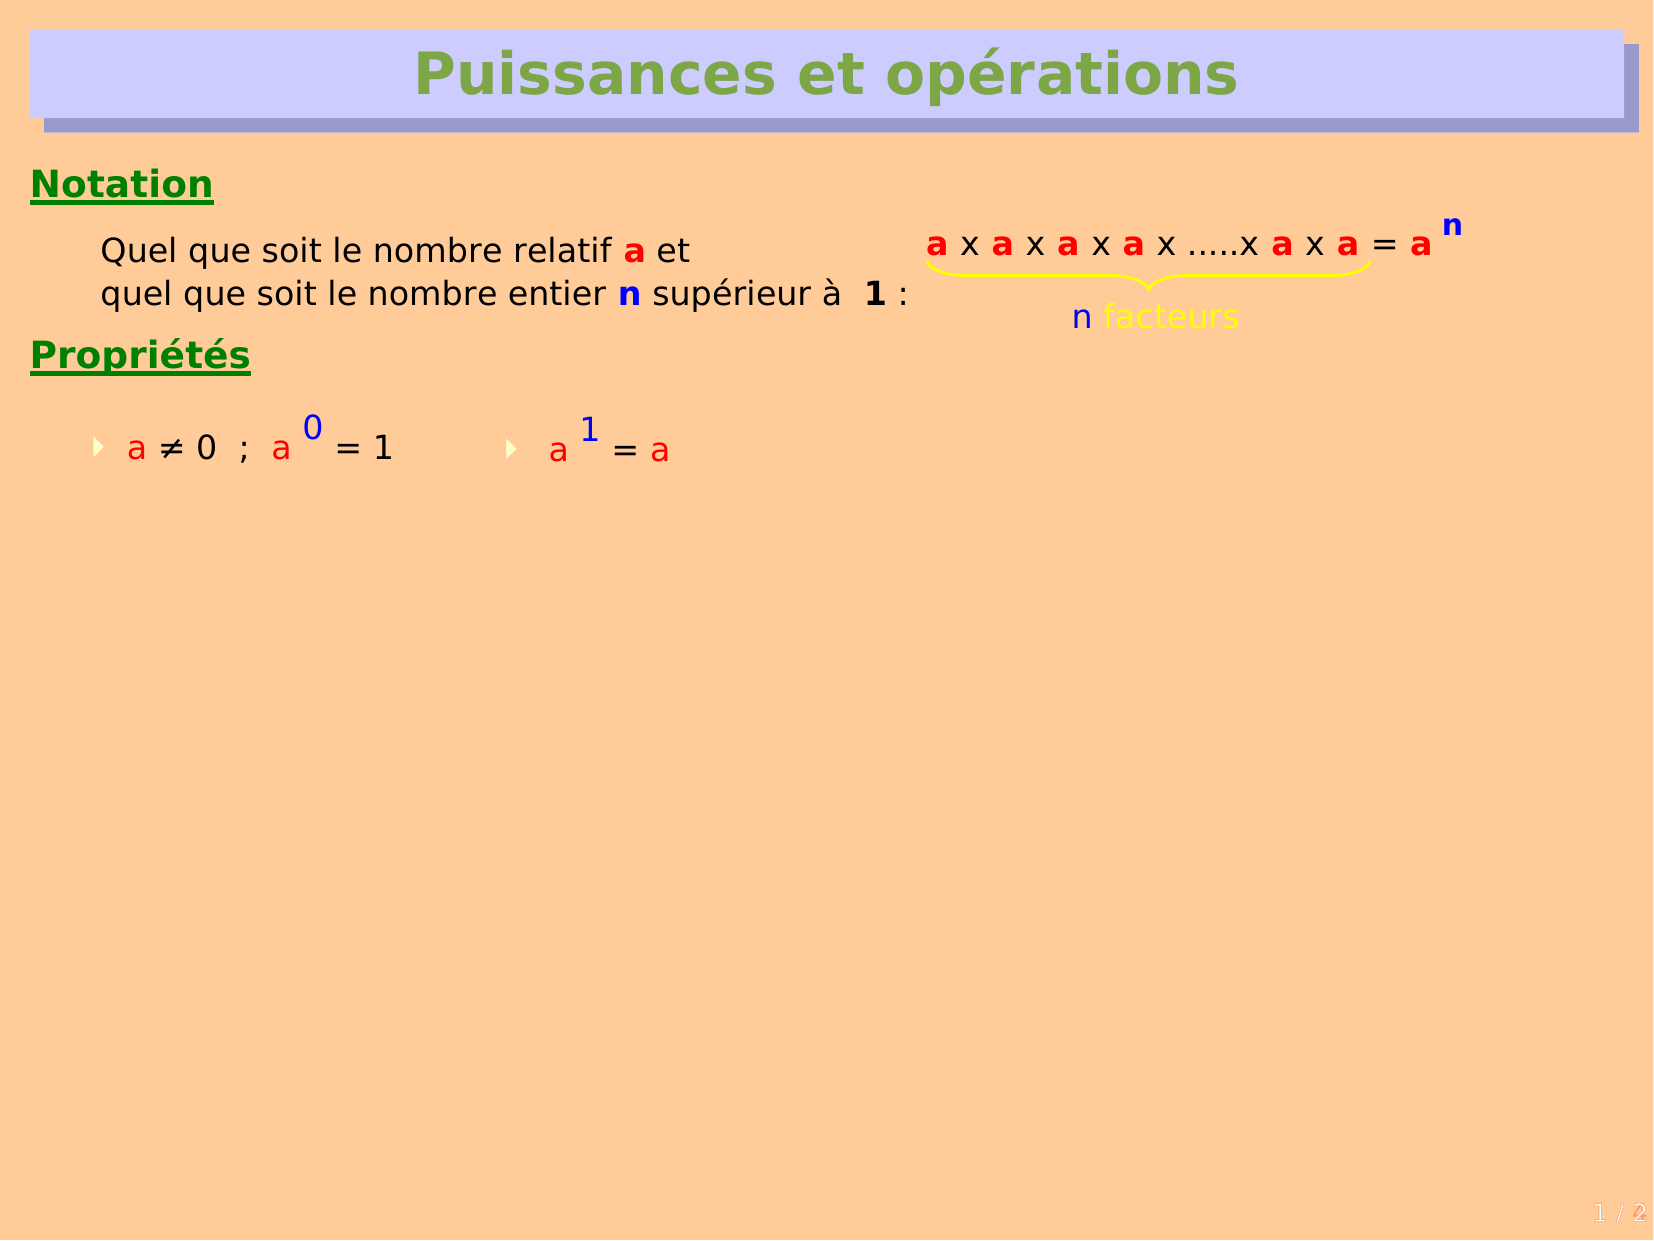

# Puissances et opérations
Notation
a x a x a x a x .....x a x a = a n
Quel que soit le nombre relatif a et
n facteurs
quel que soit le nombre entier n supérieur à 1 :
Propriétés
 a ≠ 0 ; a 0 = 1
 a 1 = a
1 / 4
1 / 2